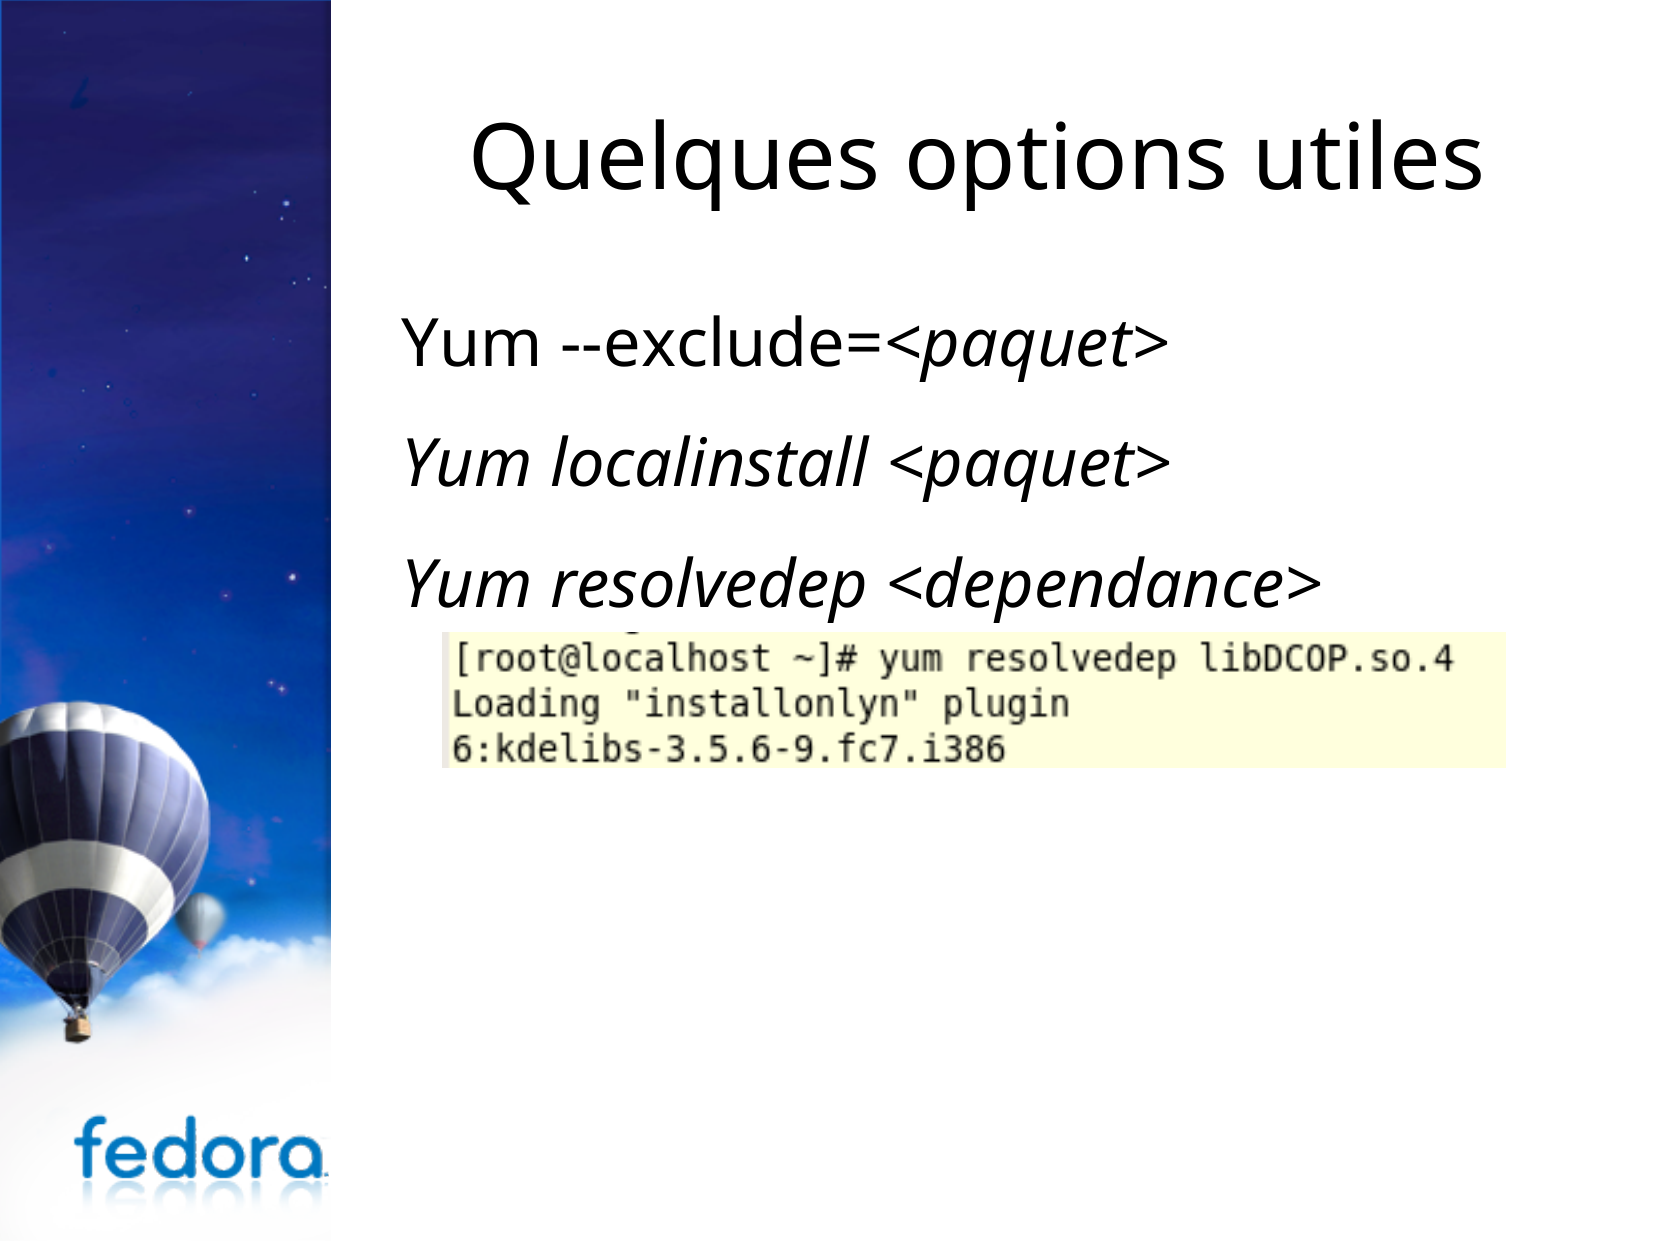

# Quelques options utiles
Yum --exclude=<paquet>
Yum localinstall <paquet>
Yum resolvedep <dependance>